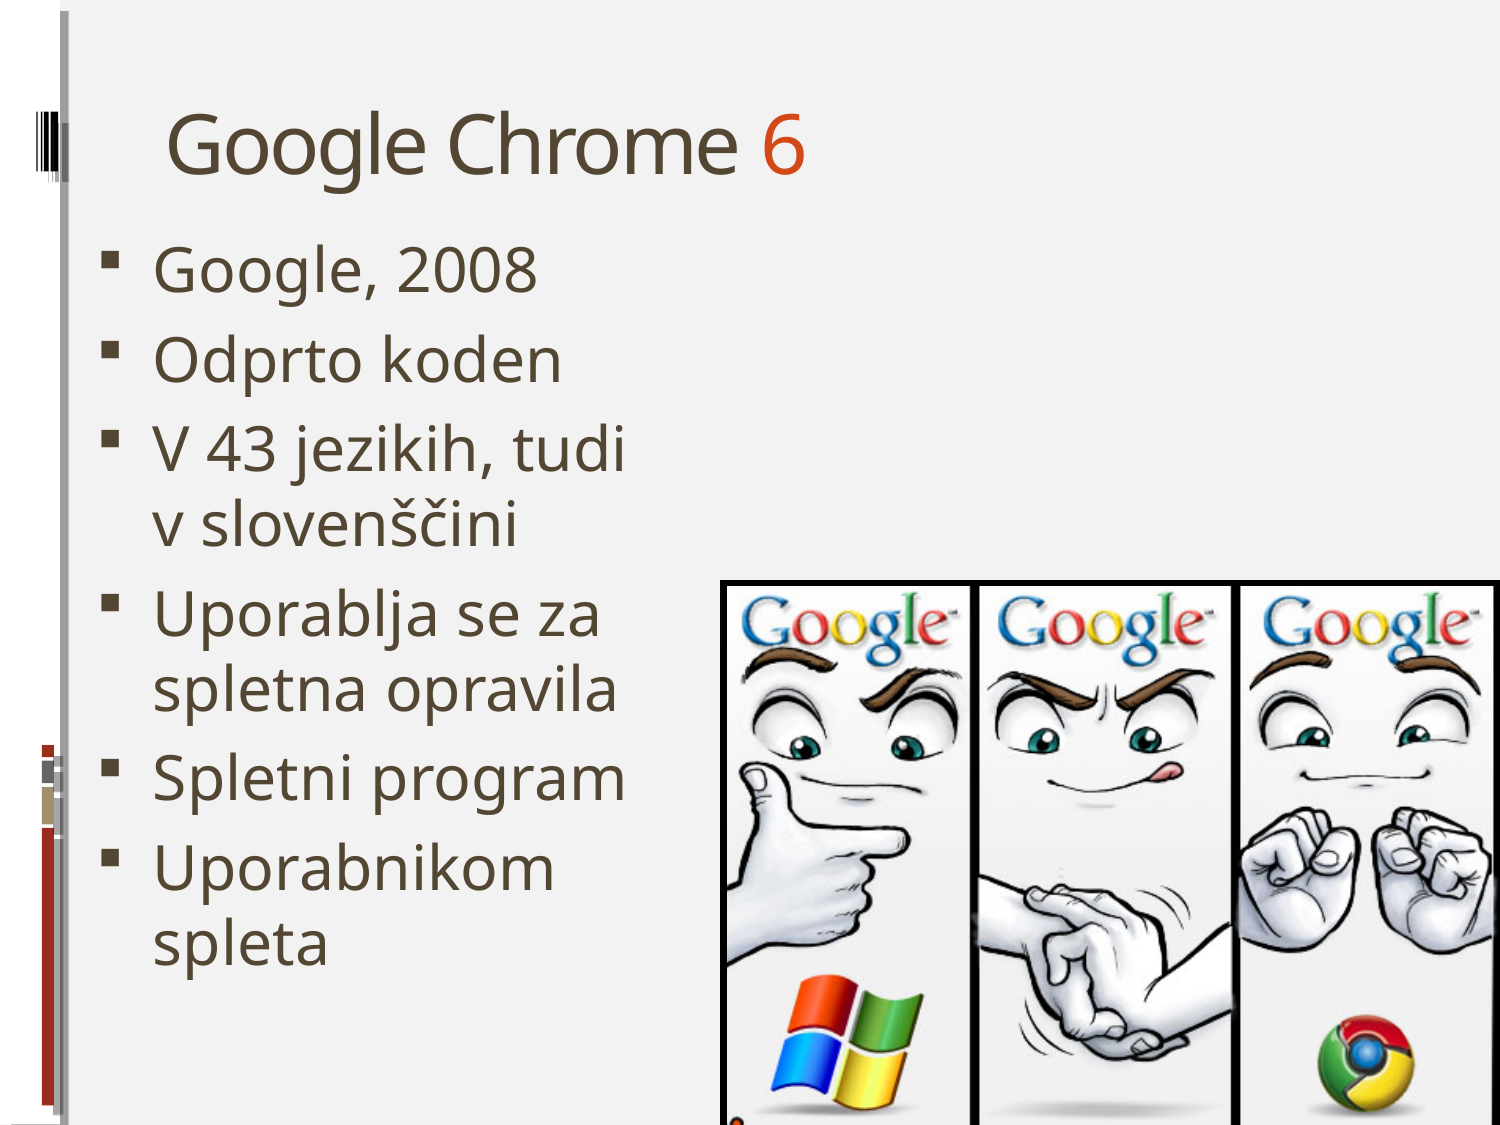

# Google Chrome 6
Google, 2008
Odprto koden
V 43 jezikih, tudi v slovenščini
Uporablja se za spletna opravila
Spletni program
Uporabnikom spleta